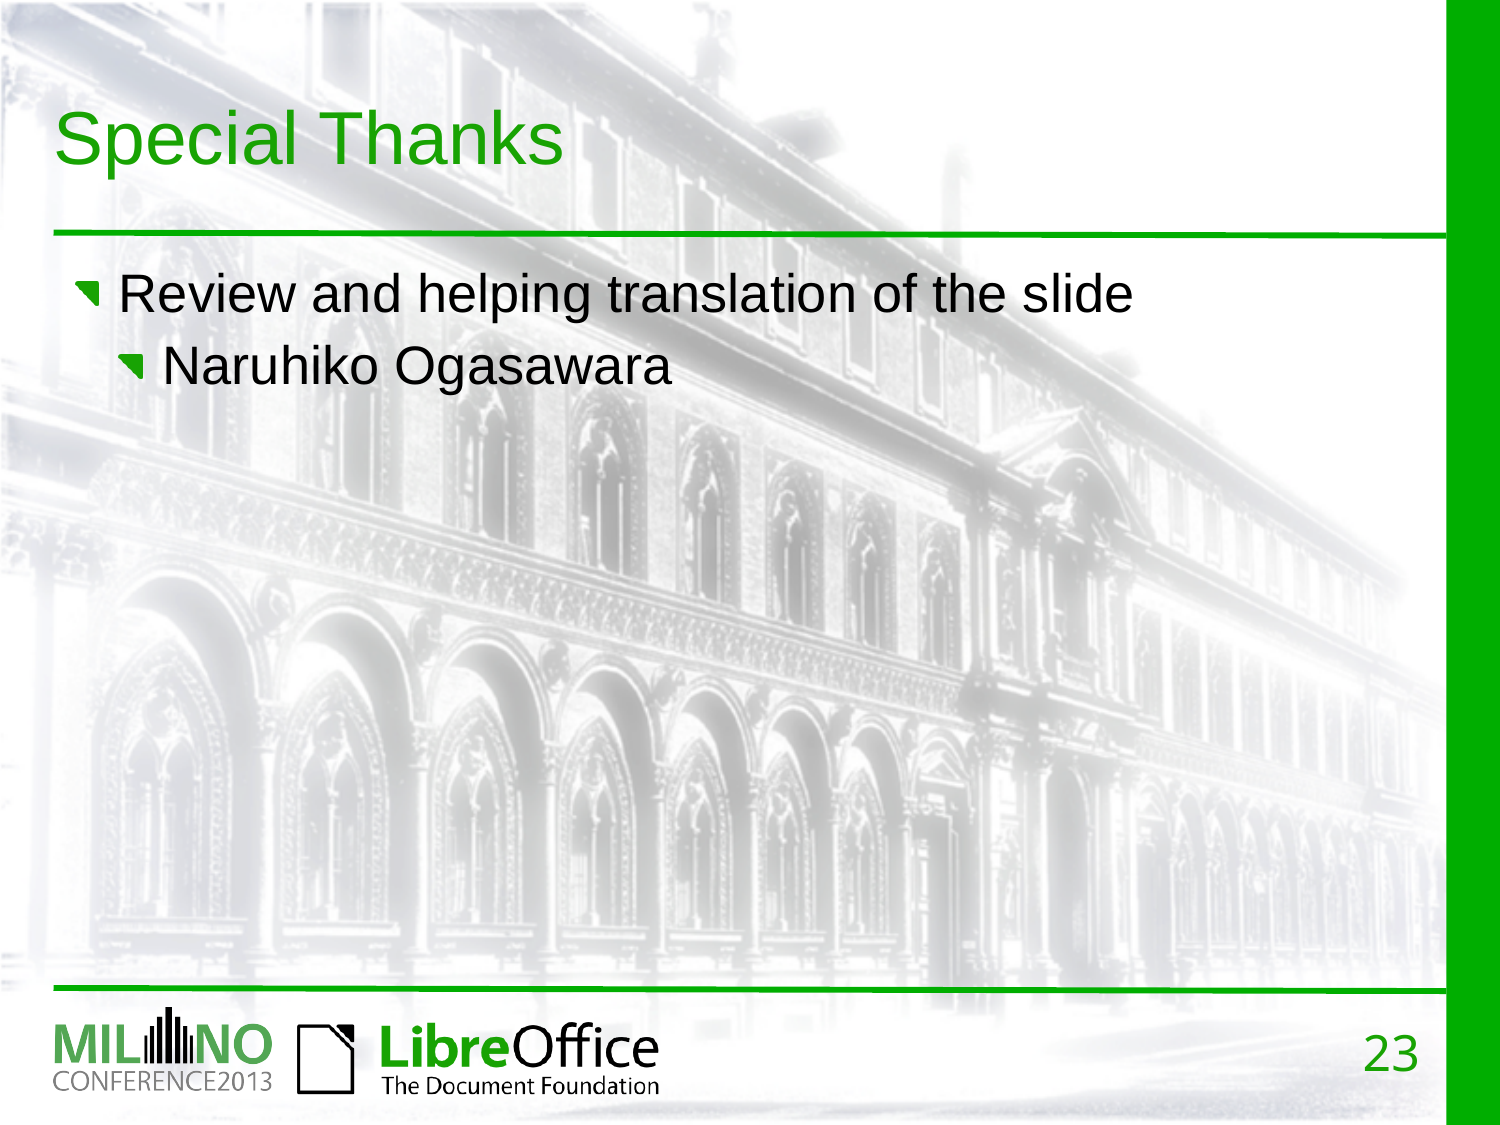

# Special Thanks
Review and helping translation of the slide
Naruhiko Ogasawara
23